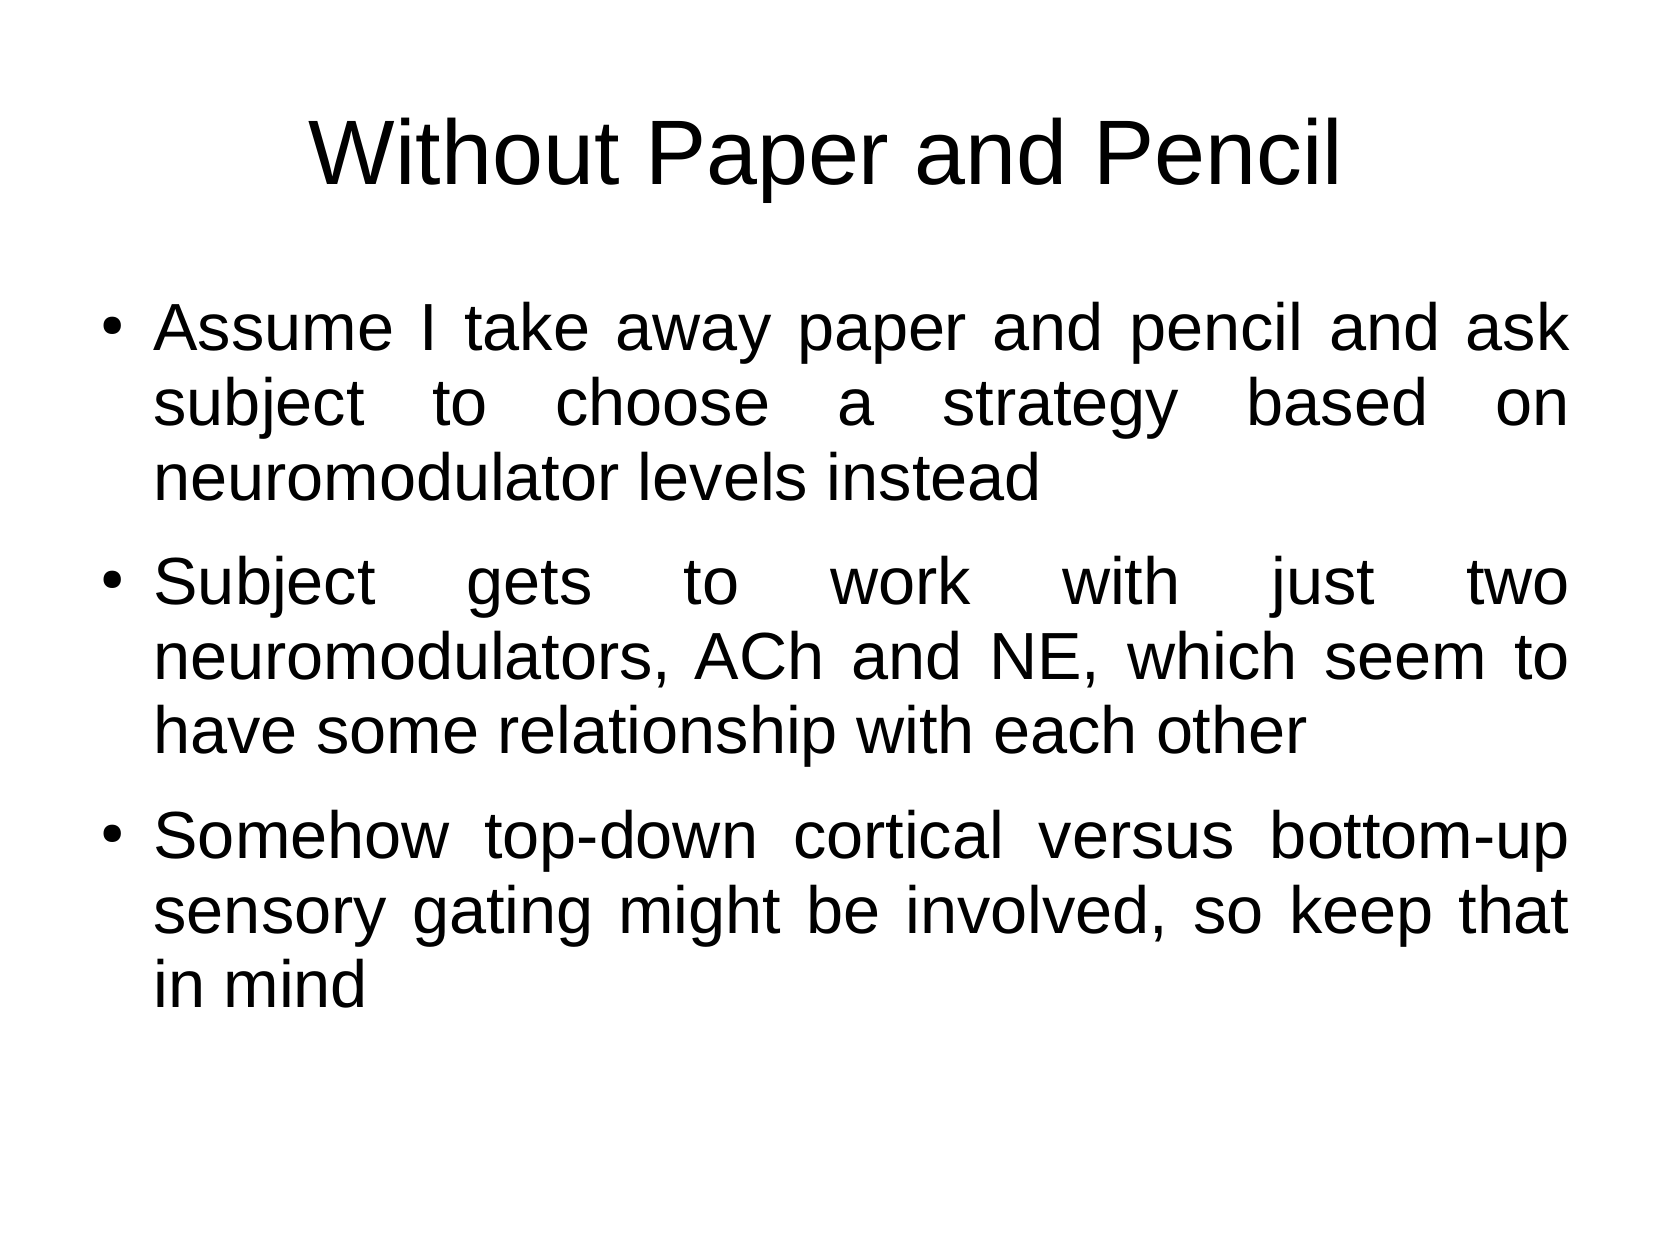

# Without Paper and Pencil
Assume I take away paper and pencil and ask subject to choose a strategy based on neuromodulator levels instead
Subject gets to work with just two neuromodulators, ACh and NE, which seem to have some relationship with each other
Somehow top-down cortical versus bottom-up sensory gating might be involved, so keep that in mind